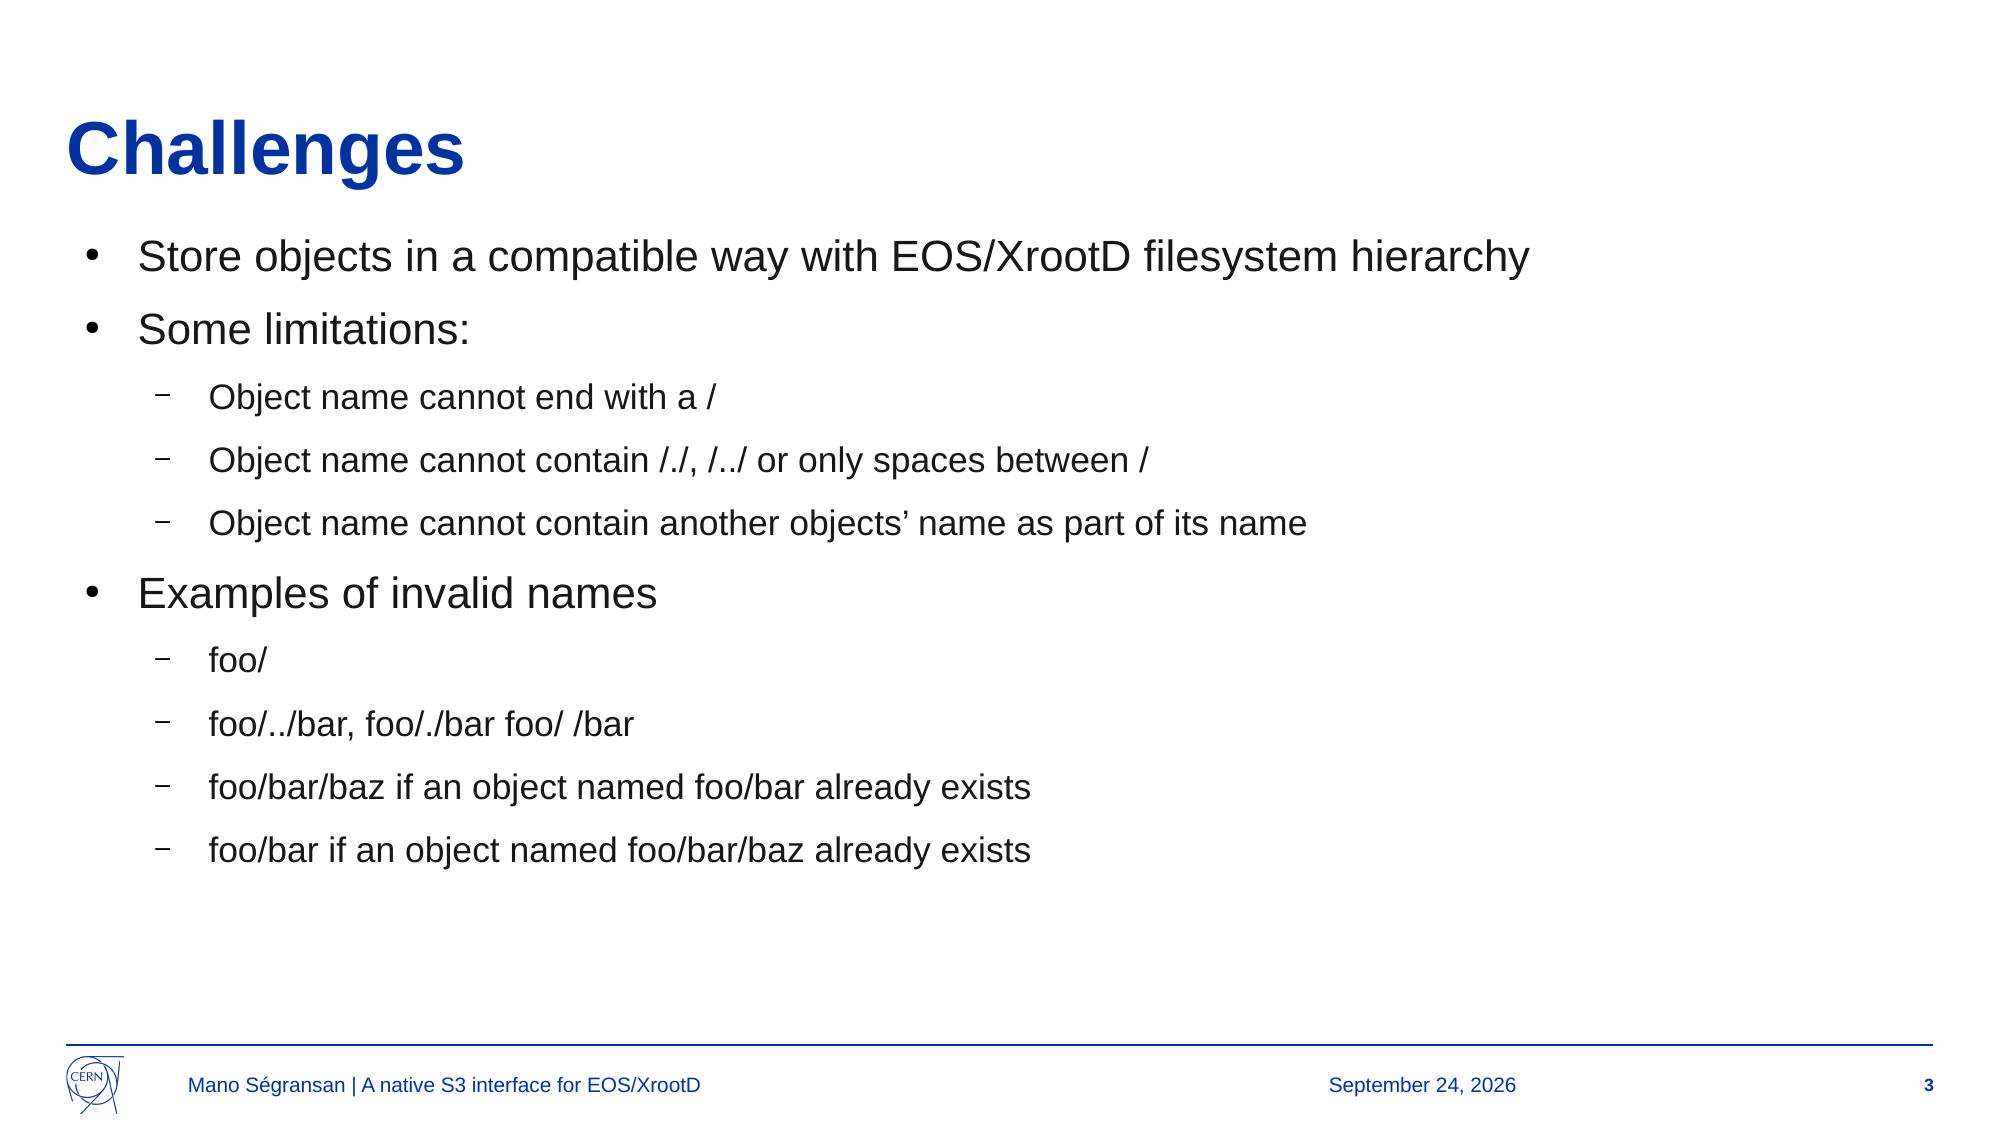

# Challenges
Store objects in a compatible way with EOS/XrootD filesystem hierarchy
Some limitations:
Object name cannot end with a /
Object name cannot contain /./, /../ or only spaces between /
Object name cannot contain another objects’ name as part of its name
Examples of invalid names
foo/
foo/../bar, foo/./bar foo/ /bar
foo/bar/baz if an object named foo/bar already exists
foo/bar if an object named foo/bar/baz already exists
Mano Ségransan | A native S3 interface for EOS/XrootD
3